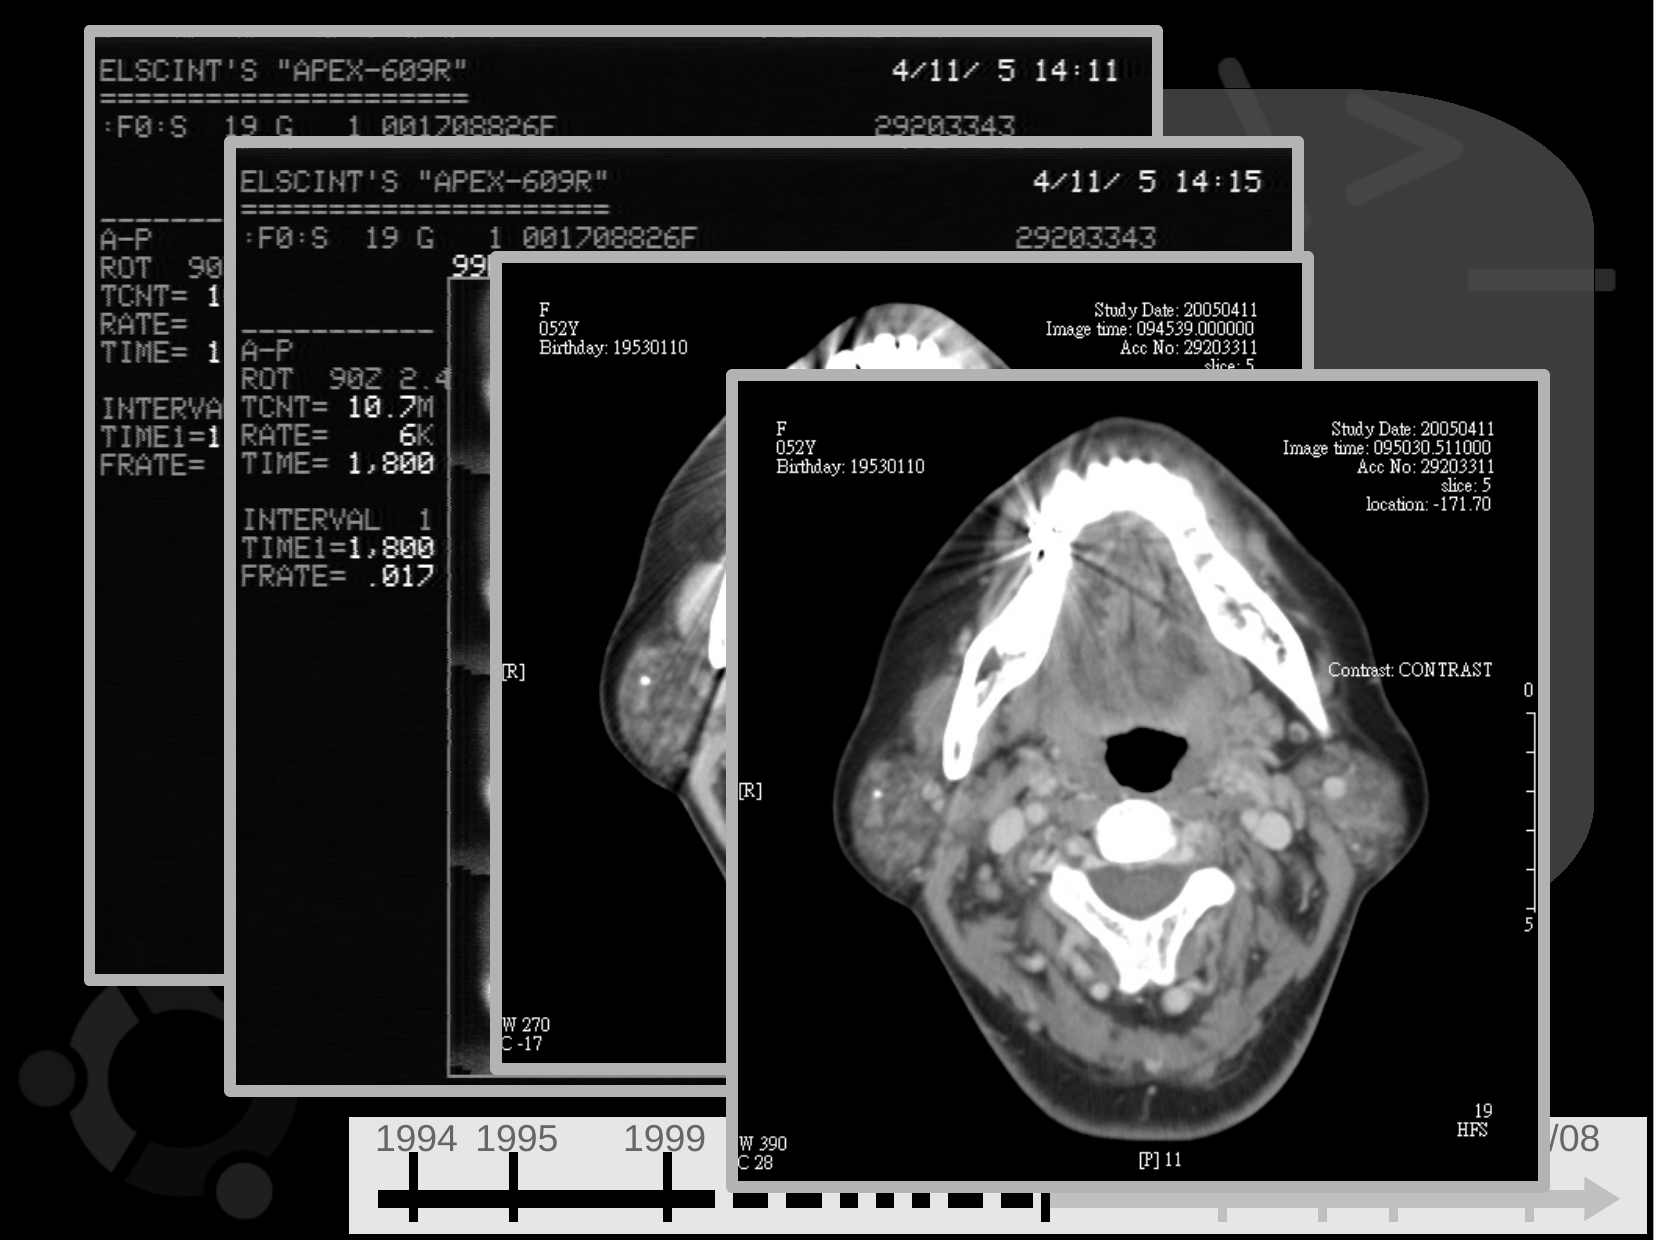

# Right cheek painful swelling for 3 weeks
Sialoscintigraphy
TM joint CT scan
52 y/o
2005/04
1994
1995
1999
'06/03
08
09
'07/08